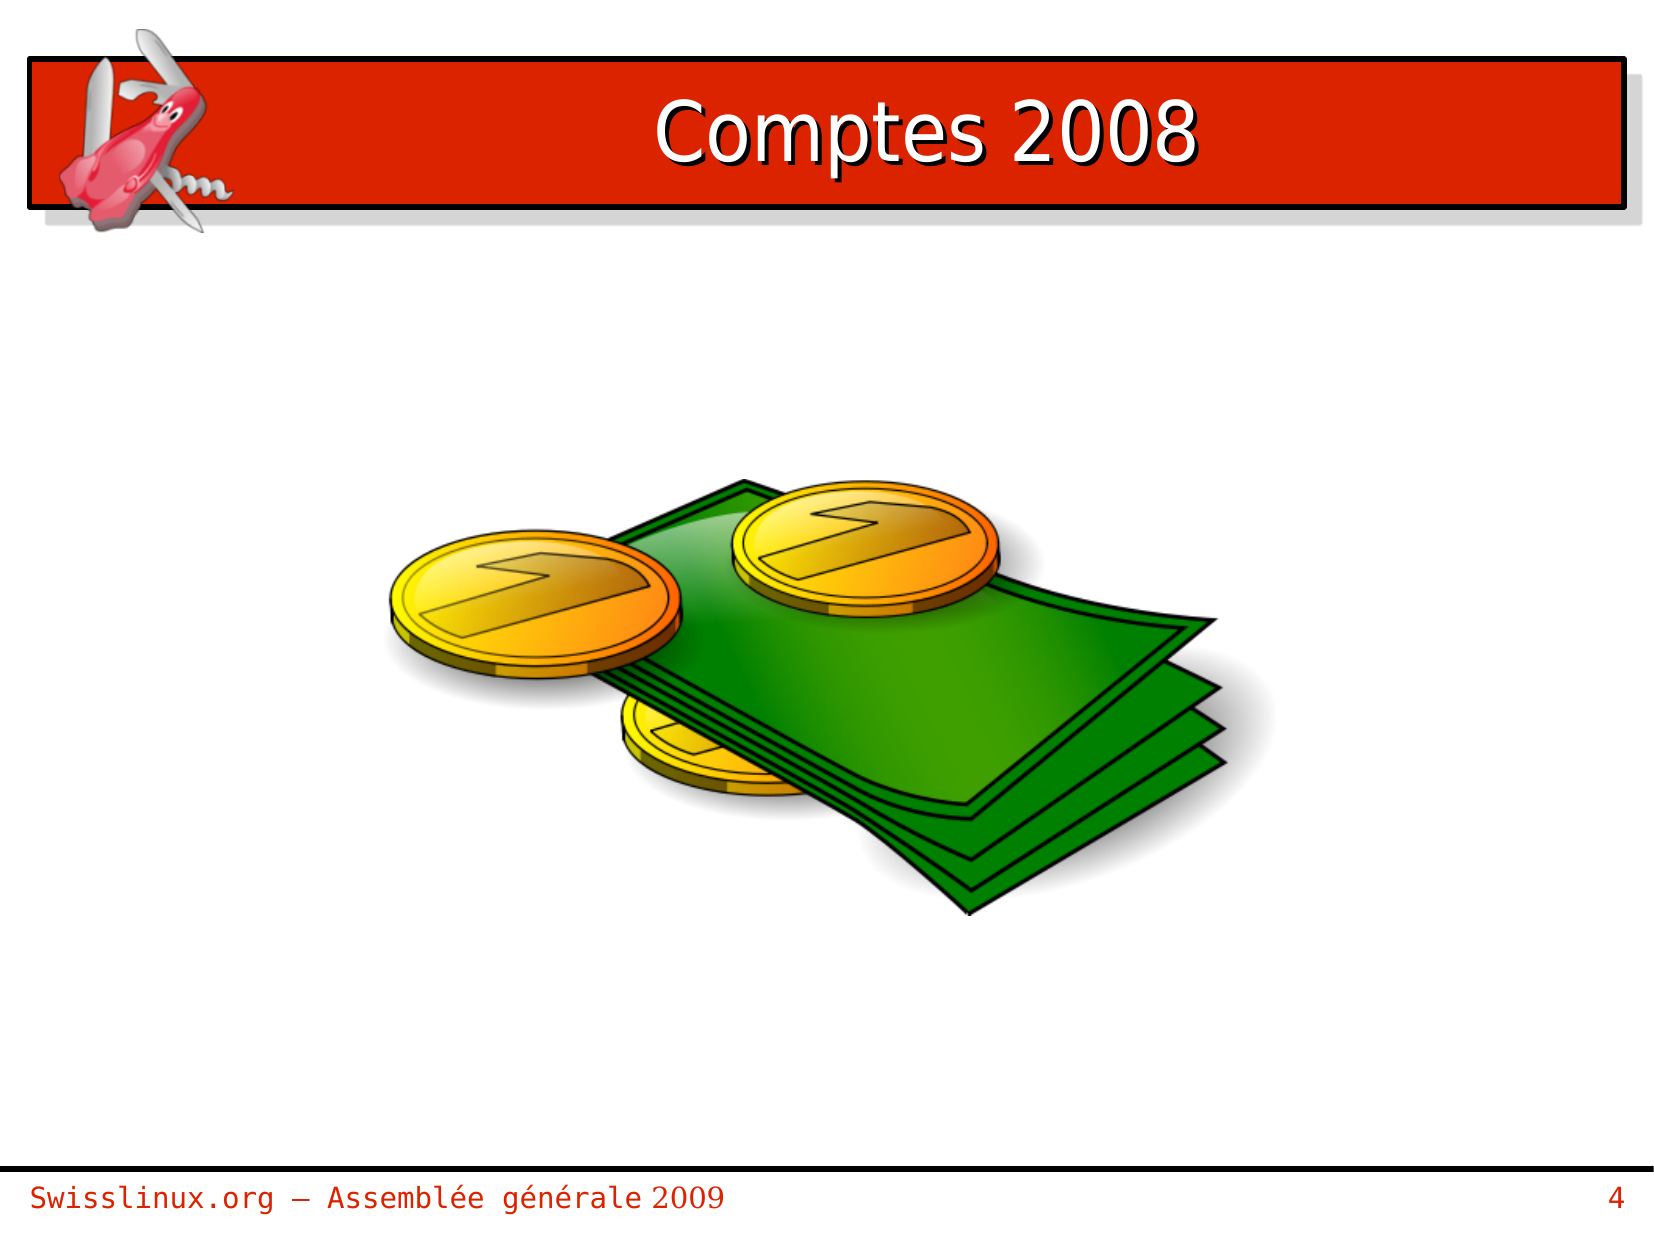

# Comptes 2008
26 Janvier 2007
4